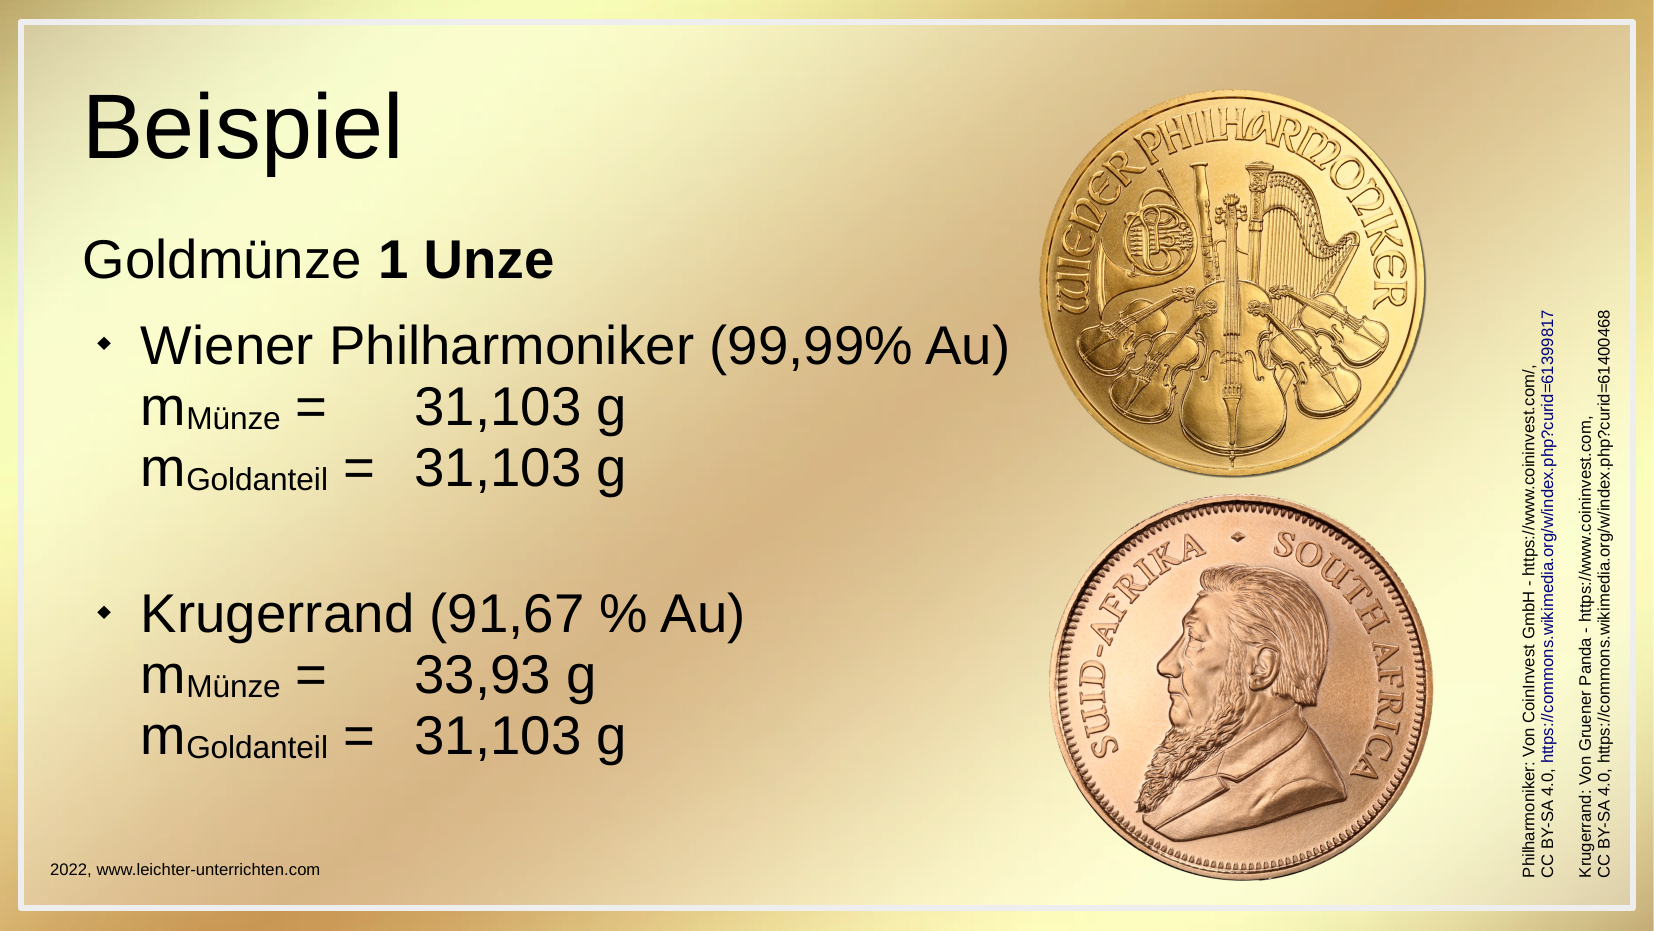

# Beispiel
Goldmünze 1 Unze
Wiener Philharmoniker (99,99% Au)
mMünze = 	31,103 g
mGoldanteil = 	31,103 g
Krugerrand (91,67 % Au)
mMünze = 	33,93 g
mGoldanteil = 	31,103 g
Philharmoniker: Von CoinInvest GmbH - https://www.coininvest.com/,
CC BY-SA 4.0, https://commons.wikimedia.org/w/index.php?curid=61399817
Krugerrand: Von Gruener Panda - https://www.coininvest.com,
CC BY-SA 4.0, https://commons.wikimedia.org/w/index.php?curid=61400468